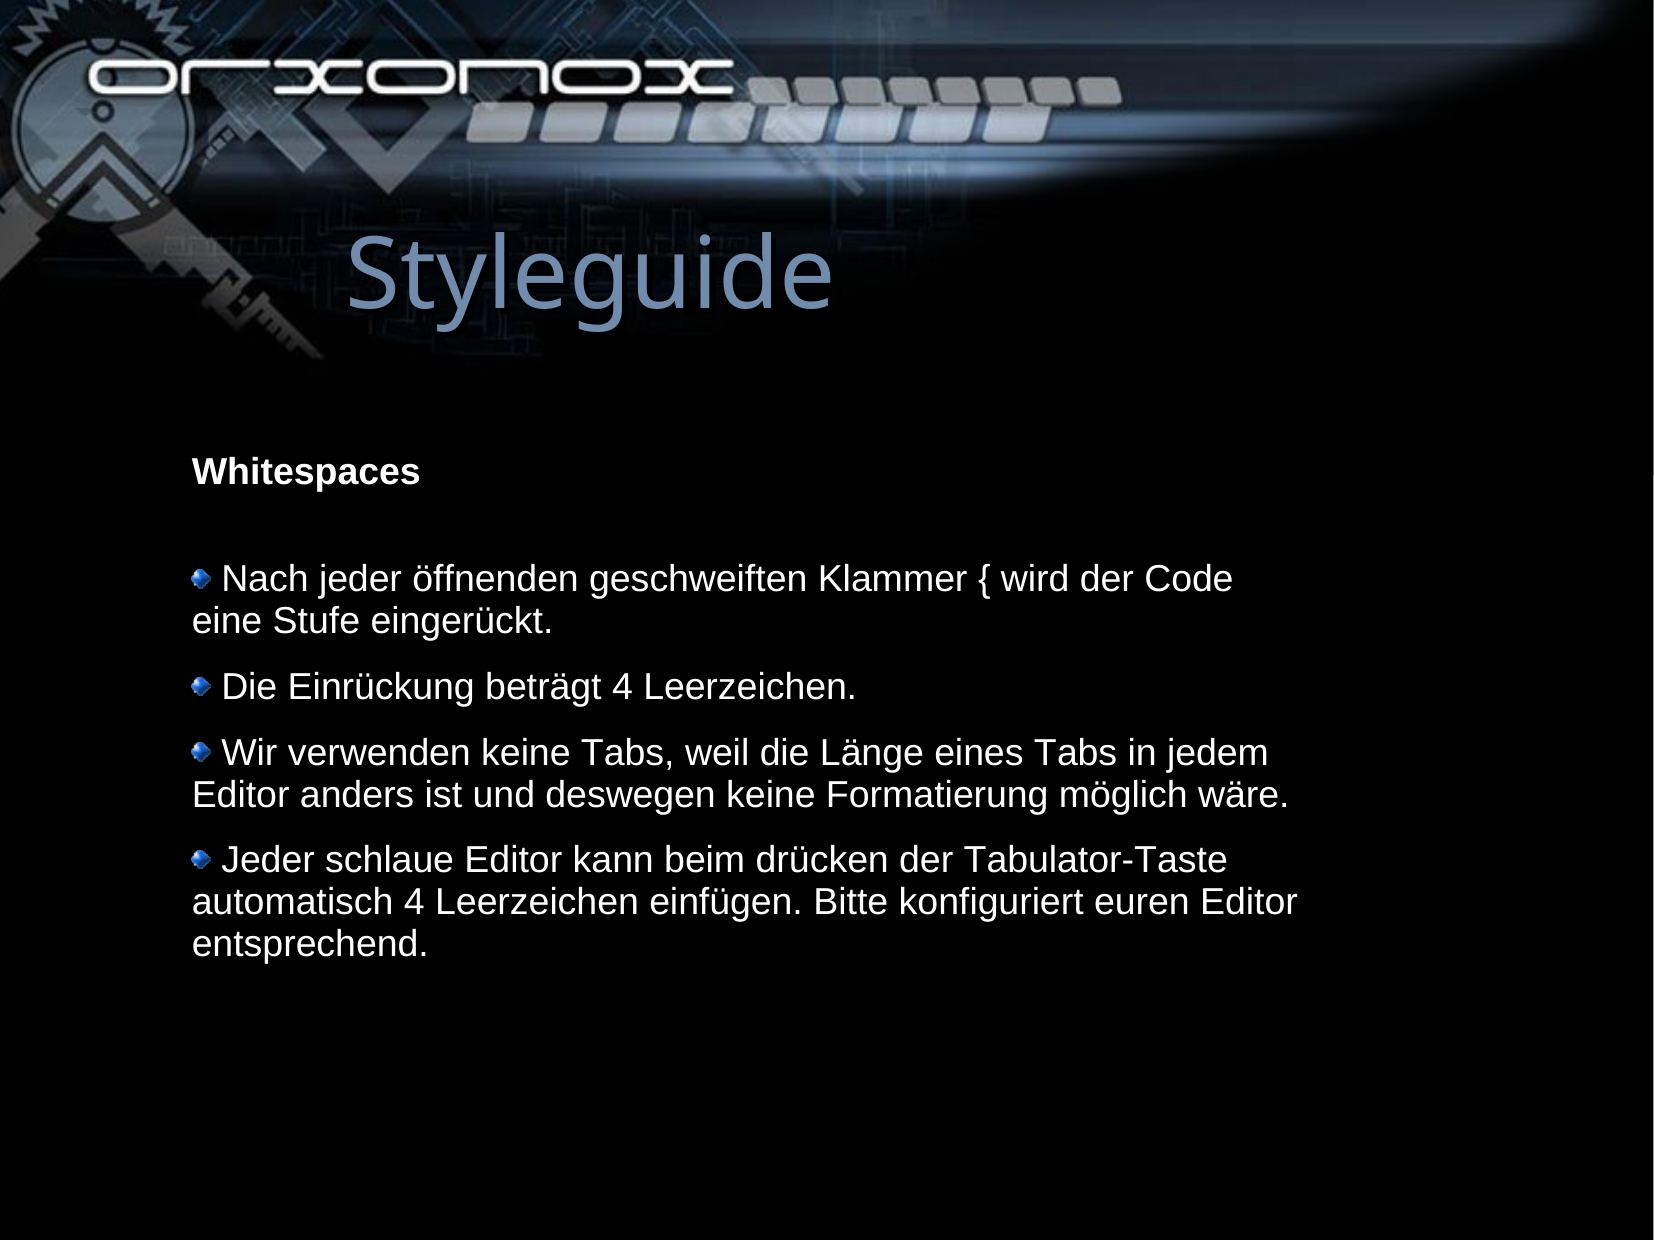

Styleguide
Whitespaces
 Nach jeder öffnenden geschweiften Klammer { wird der Code eine Stufe eingerückt.
 Die Einrückung beträgt 4 Leerzeichen.
 Wir verwenden keine Tabs, weil die Länge eines Tabs in jedem Editor anders ist und deswegen keine Formatierung möglich wäre.
 Jeder schlaue Editor kann beim drücken der Tabulator-Taste automatisch 4 Leerzeichen einfügen. Bitte konfiguriert euren Editor entsprechend.